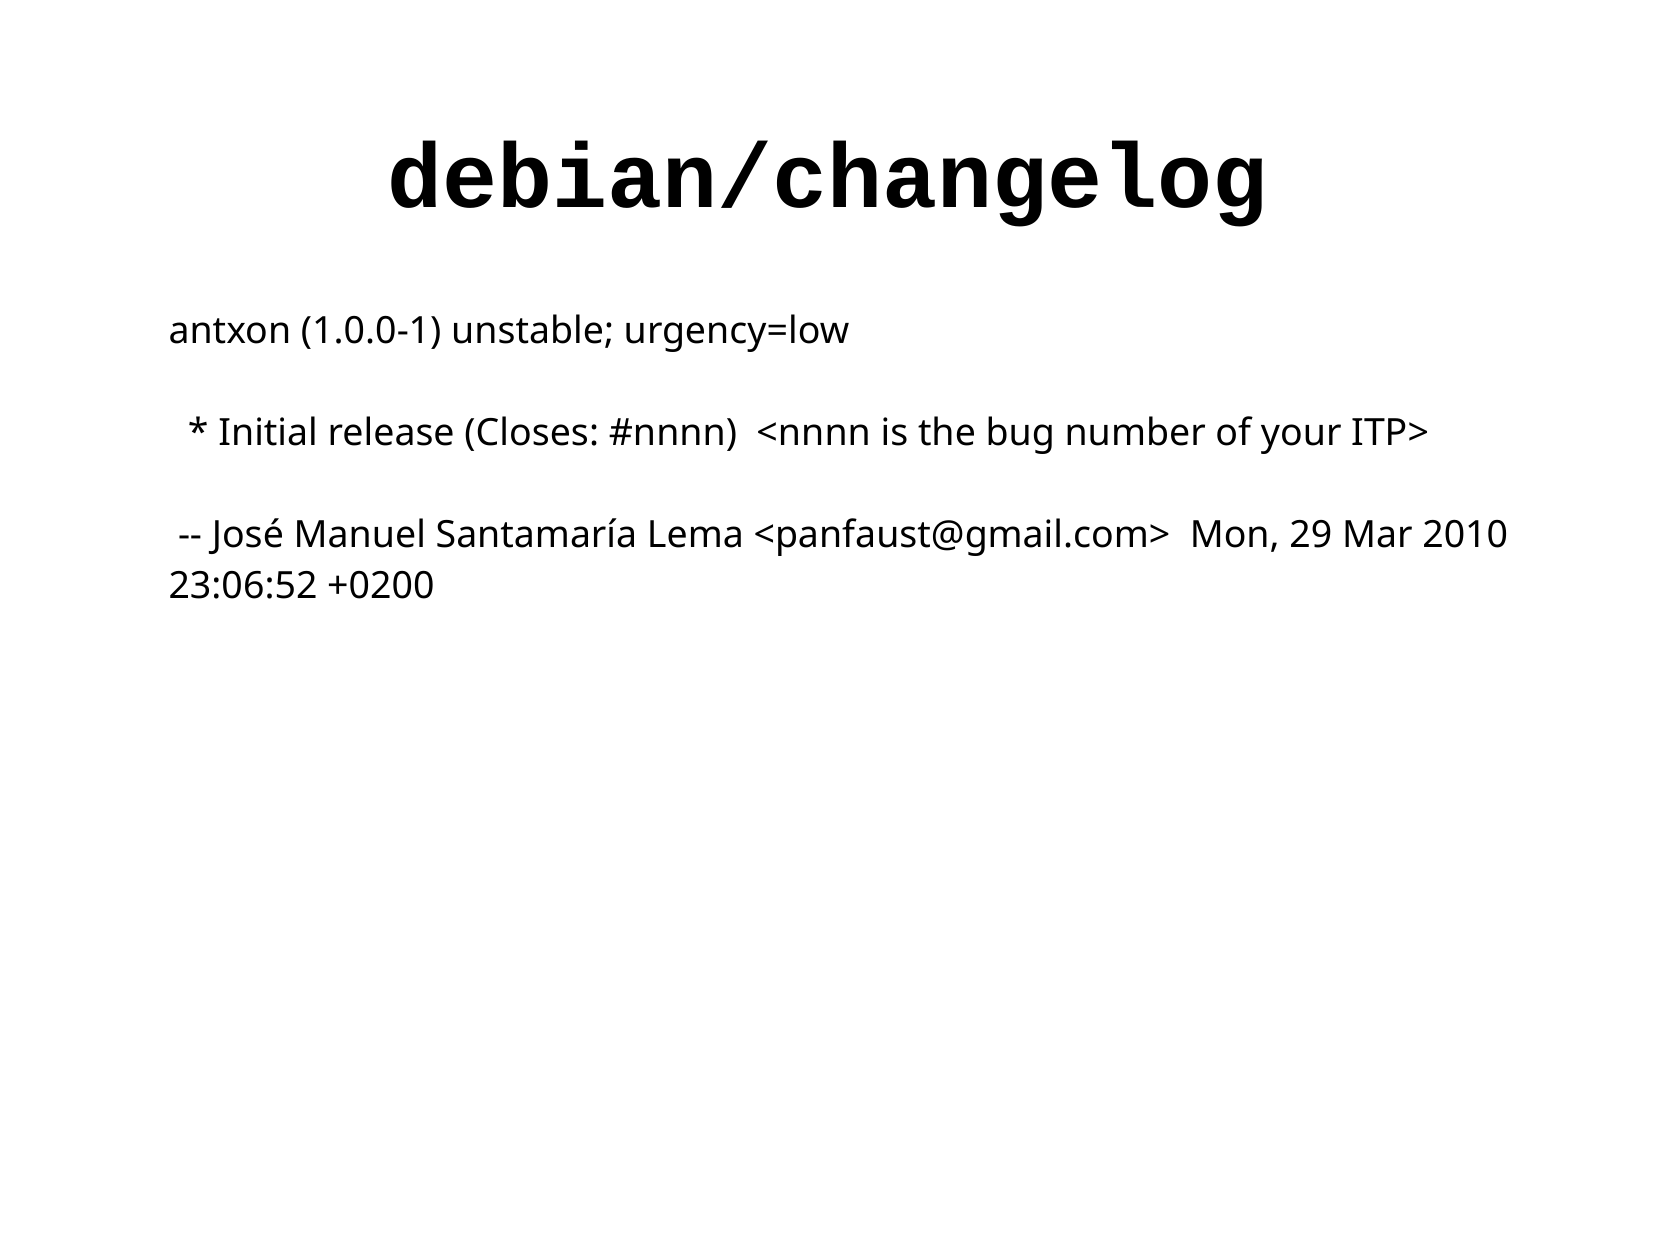

debian/changelog
antxon (1.0.0-1) unstable; urgency=low
 * Initial release (Closes: #nnnn) <nnnn is the bug number of your ITP>
 -- José Manuel Santamaría Lema <panfaust@gmail.com> Mon, 29 Mar 2010 23:06:52 +0200